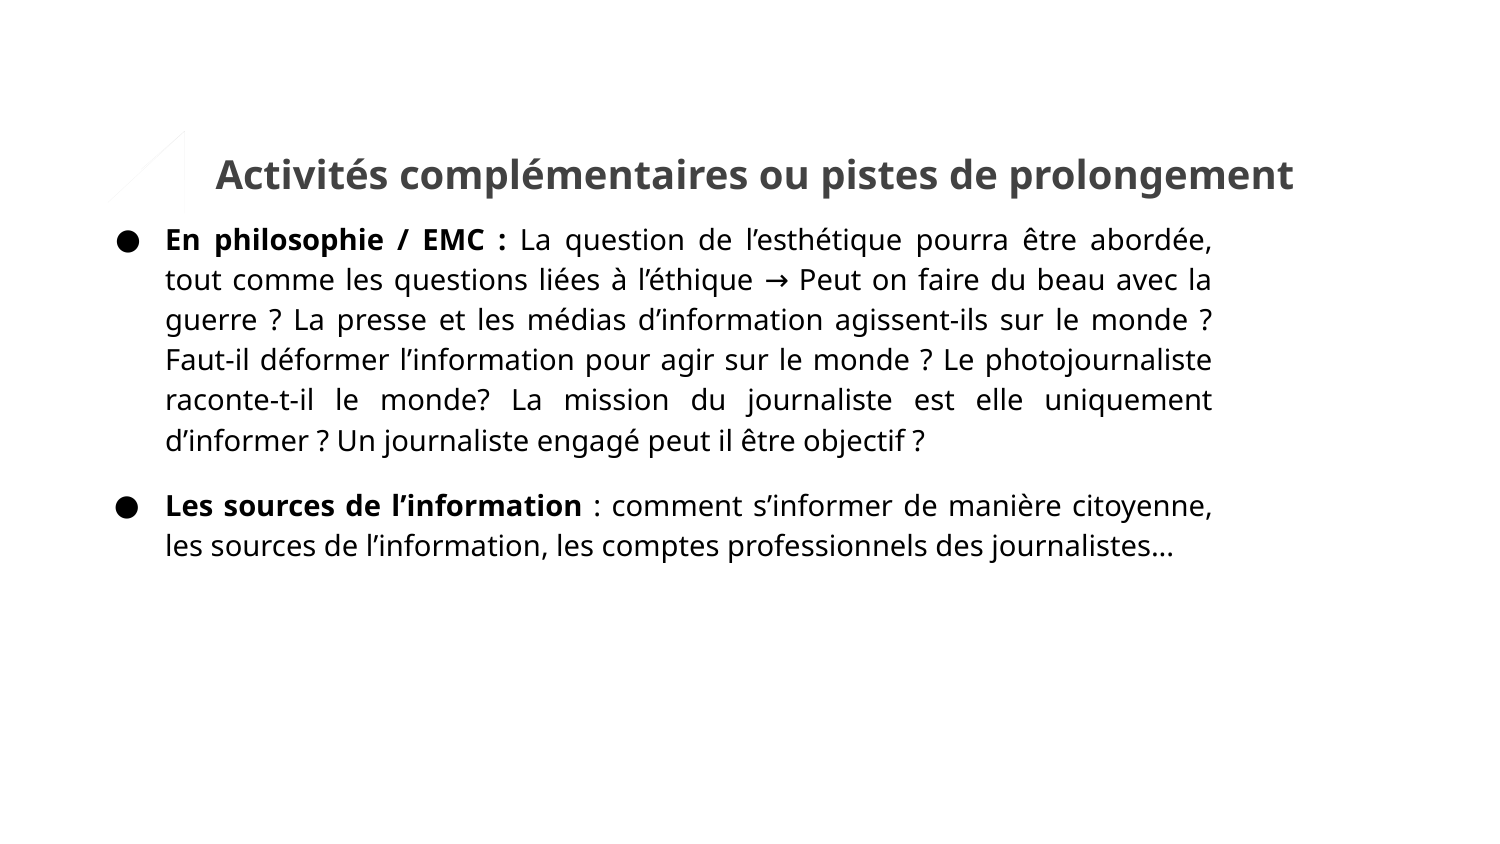

# Activités complémentaires ou pistes de prolongement
En philosophie / EMC : La question de l’esthétique pourra être abordée, tout comme les questions liées à l’éthique → Peut on faire du beau avec la guerre ? La presse et les médias d’information agissent-ils sur le monde ? Faut-il déformer l’information pour agir sur le monde ? Le photojournaliste raconte-t-il le monde? La mission du journaliste est elle uniquement d’informer ? Un journaliste engagé peut il être objectif ?
Les sources de l’information : comment s’informer de manière citoyenne, les sources de l’information, les comptes professionnels des journalistes...